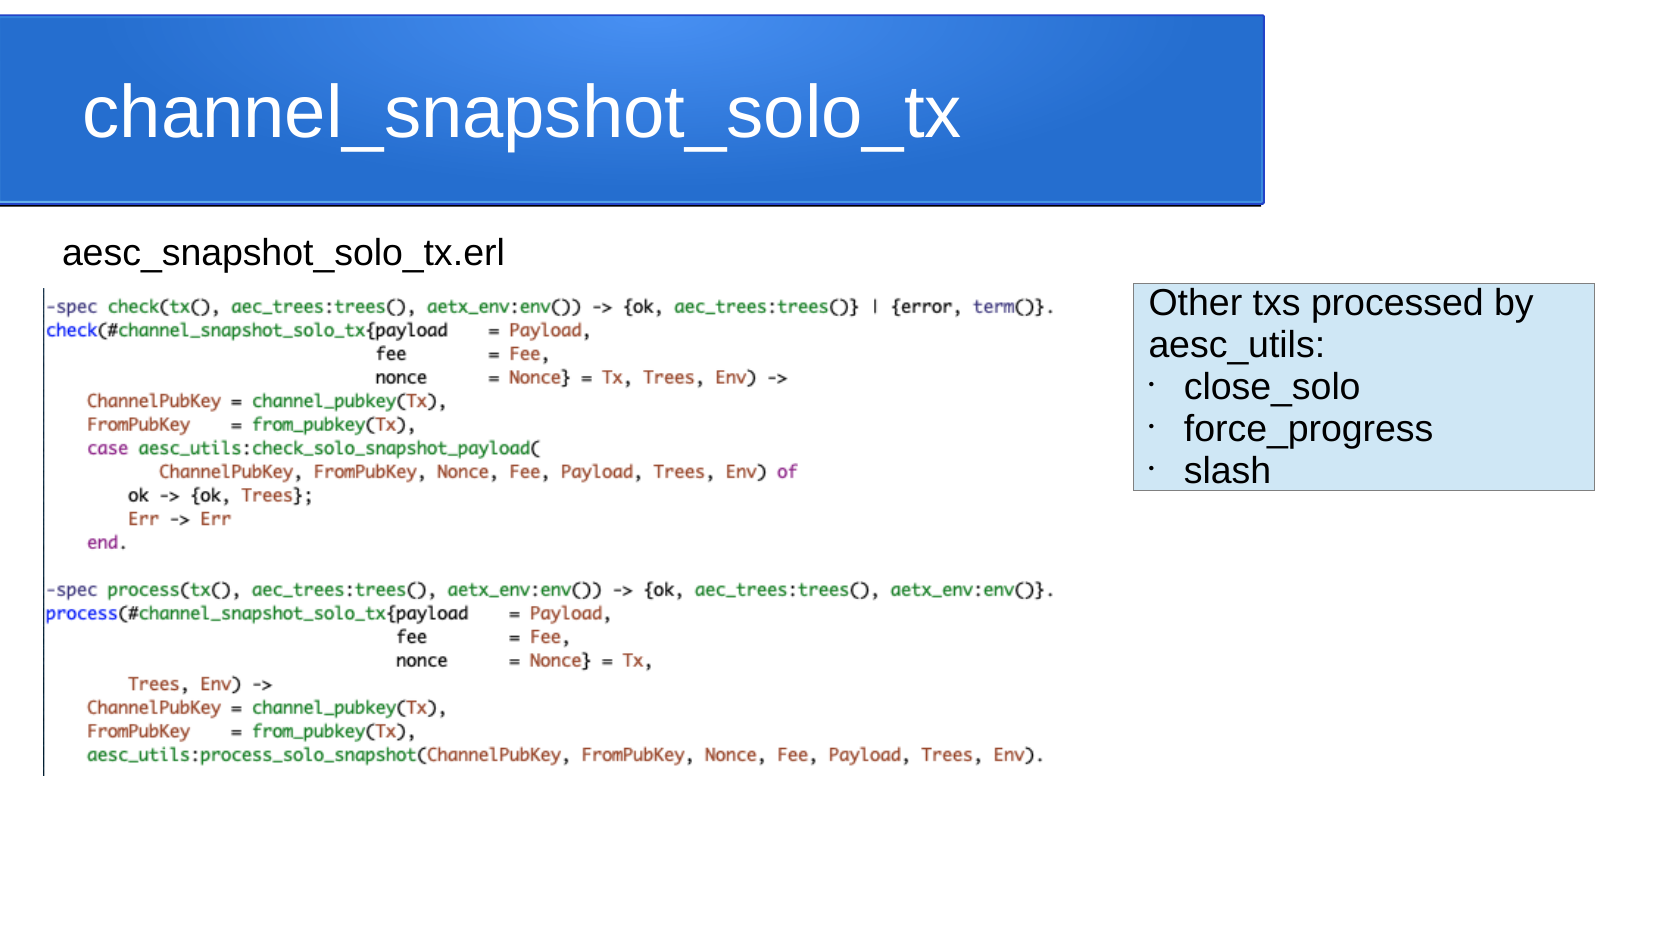

# channel_snapshot_solo_tx
aesc_snapshot_solo_tx.erl
Other txs processed by aesc_utils:
close_solo
force_progress
slash